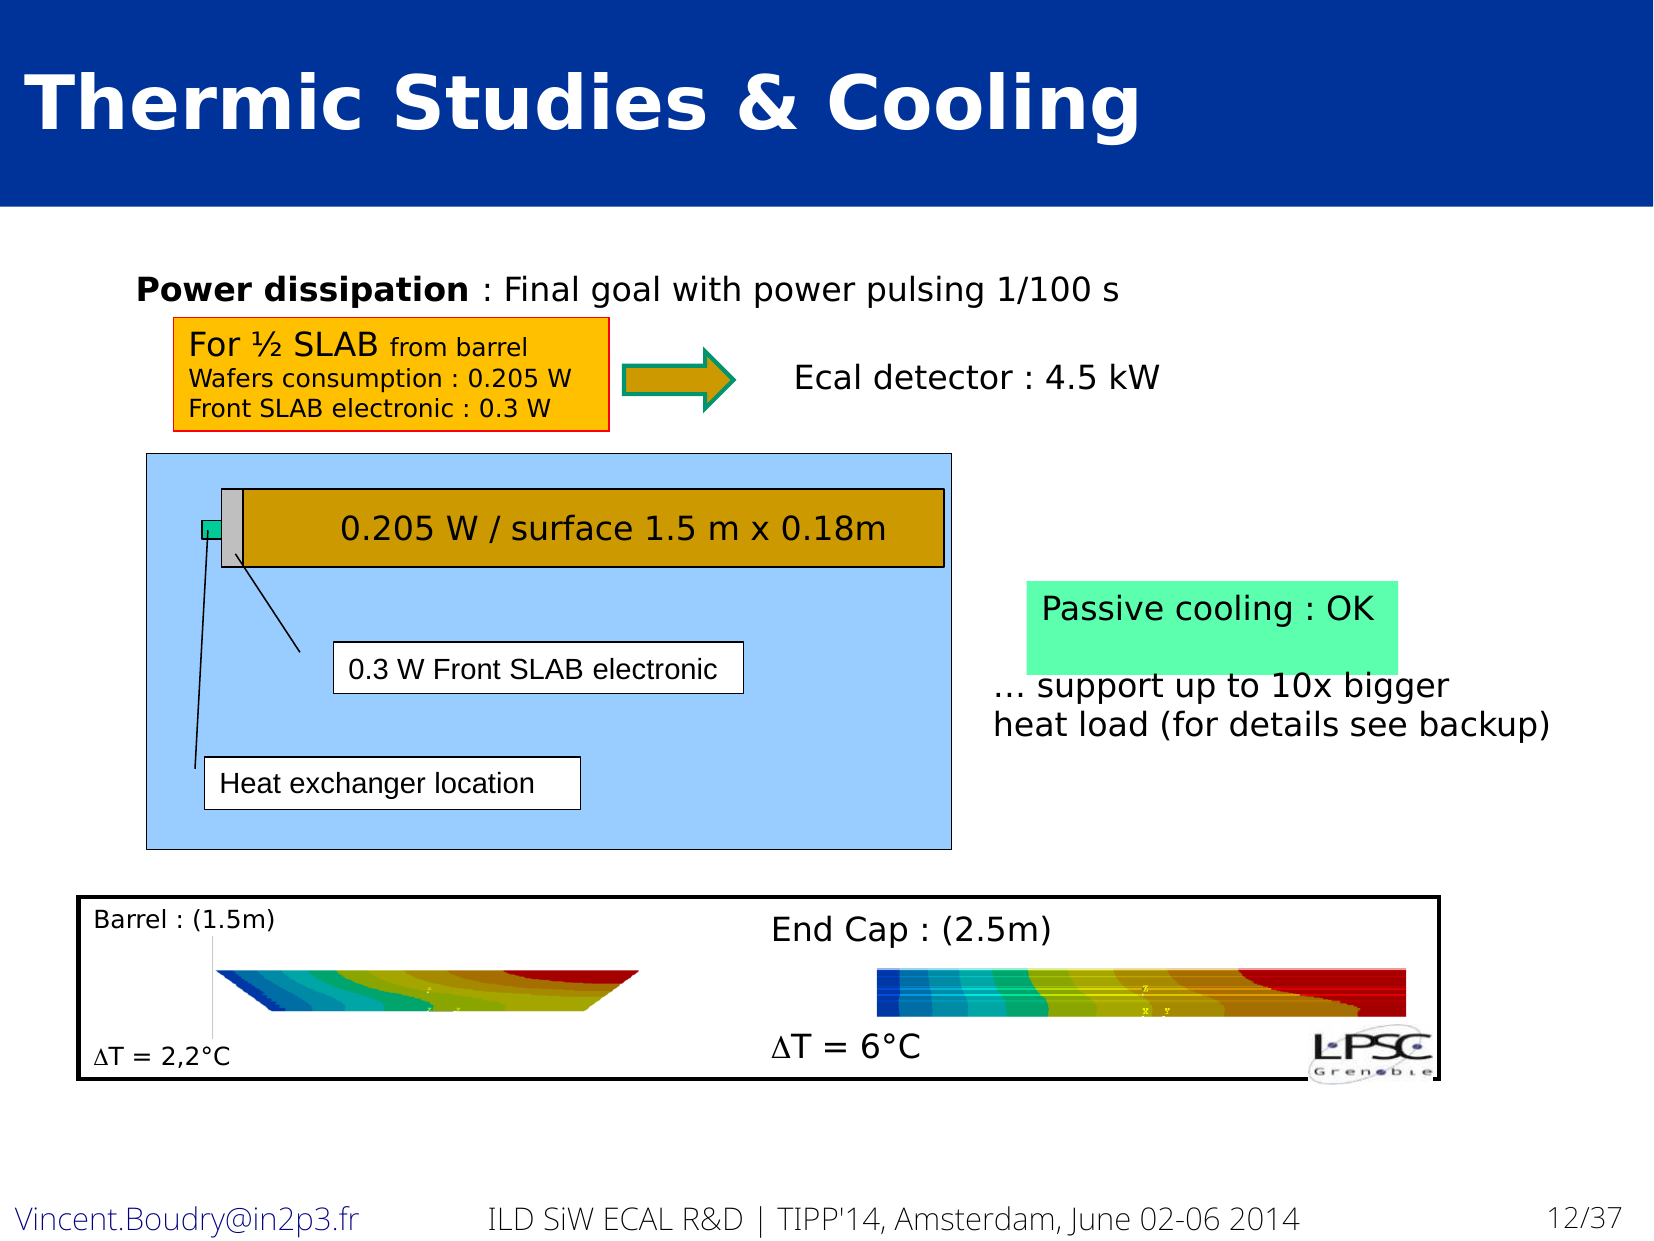

# Thermic Studies & Cooling
Power dissipation : Final goal with power pulsing 1/100 s
For ½ SLAB from barrel
Wafers consumption : 0.205 W
Front SLAB electronic : 0.3 W
Ecal detector : 4.5 kW
0.205 W / surface 1.5 m x 0.18m
Passive cooling : OK
0.3 W Front SLAB electronic
… support up to 10x bigger
heat load (for details see backup)
Heat exchanger location
Barrel : (1.5m)
T = 2,2°C
End Cap : (2.5m)
T = 6°C
ILD SiW ECAL R&D | TIPP'14, Amsterdam, June 02-06 2014
12